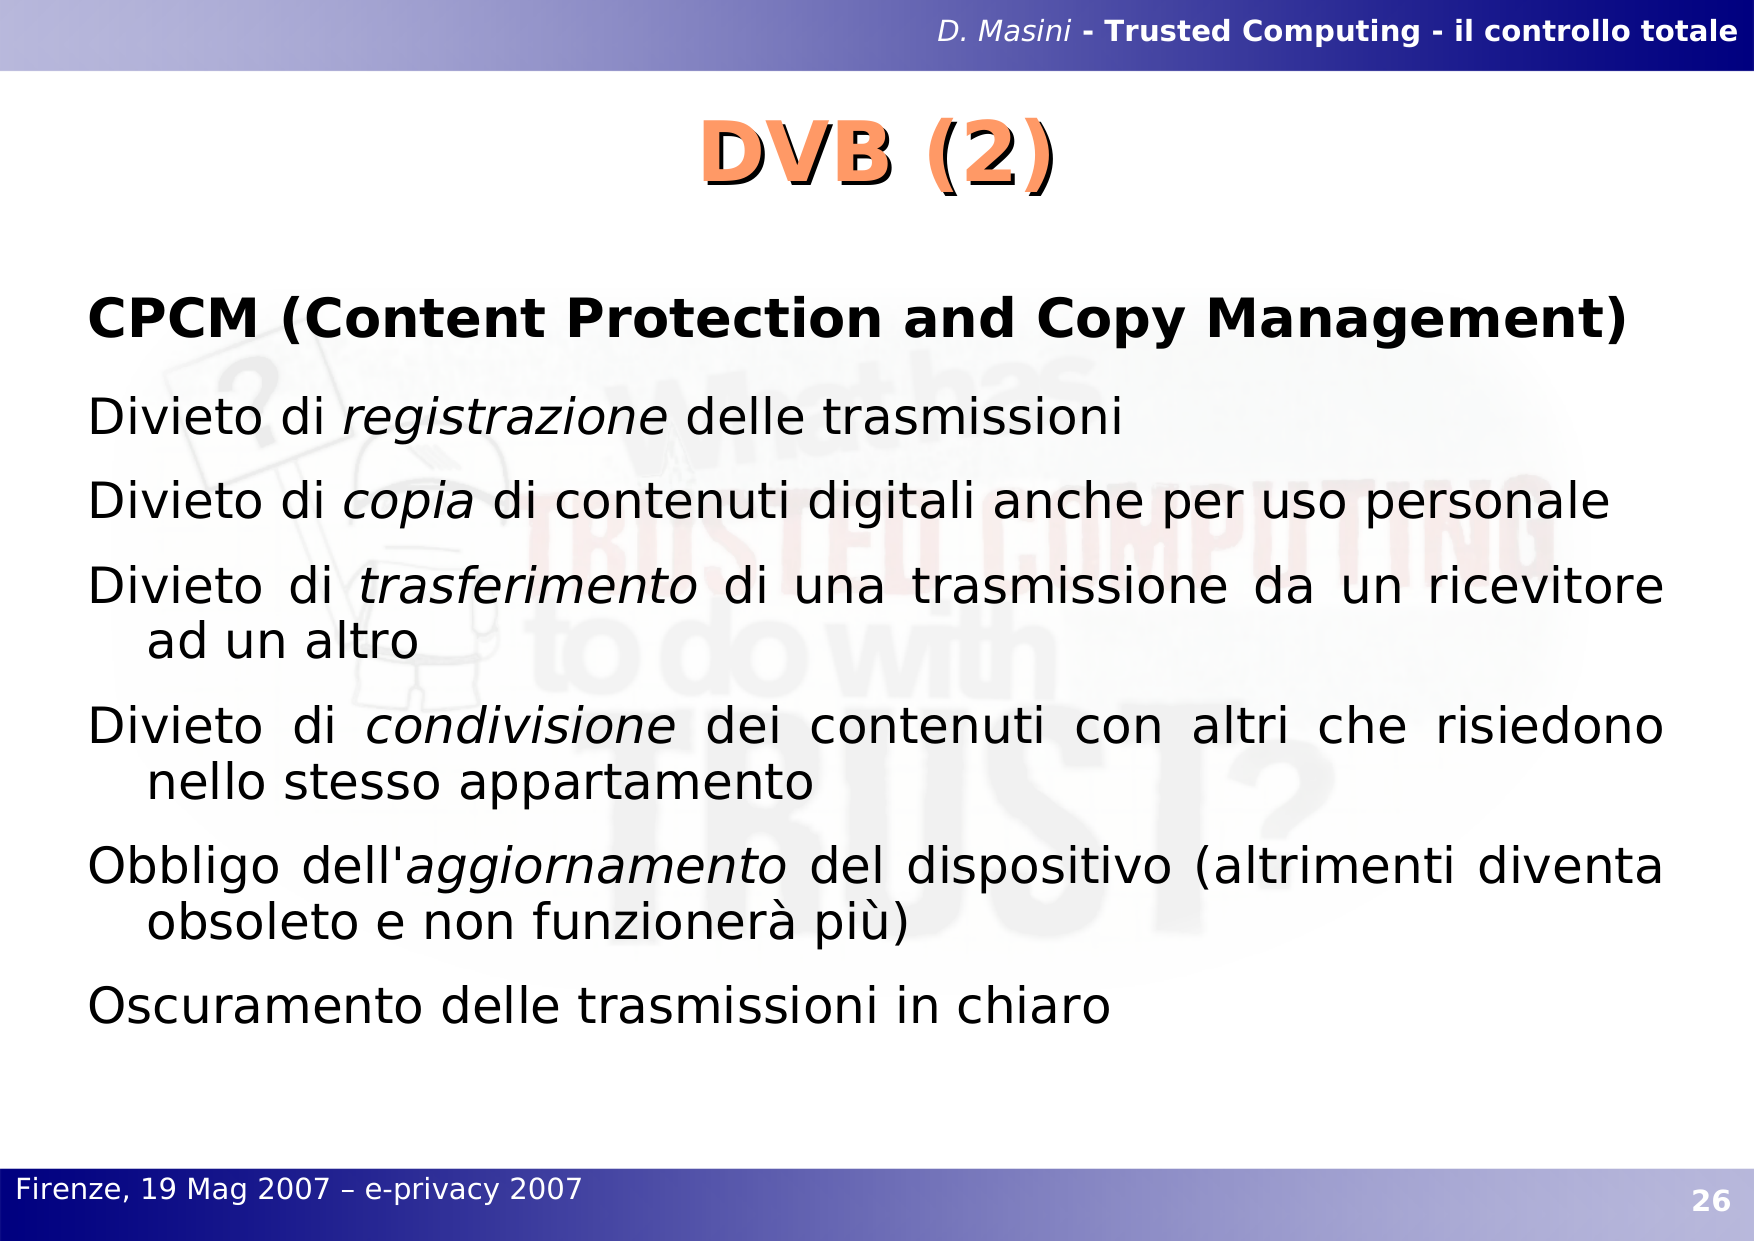

# DVB (2)
CPCM (Content Protection and Copy Management)
Divieto di registrazione delle trasmissioni
Divieto di copia di contenuti digitali anche per uso personale
Divieto di trasferimento di una trasmissione da un ricevitore ad un altro
Divieto di condivisione dei contenuti con altri che risiedono nello stesso appartamento
Obbligo dell'aggiornamento del dispositivo (altrimenti diventa obsoleto e non funzionerà più)
Oscuramento delle trasmissioni in chiaro